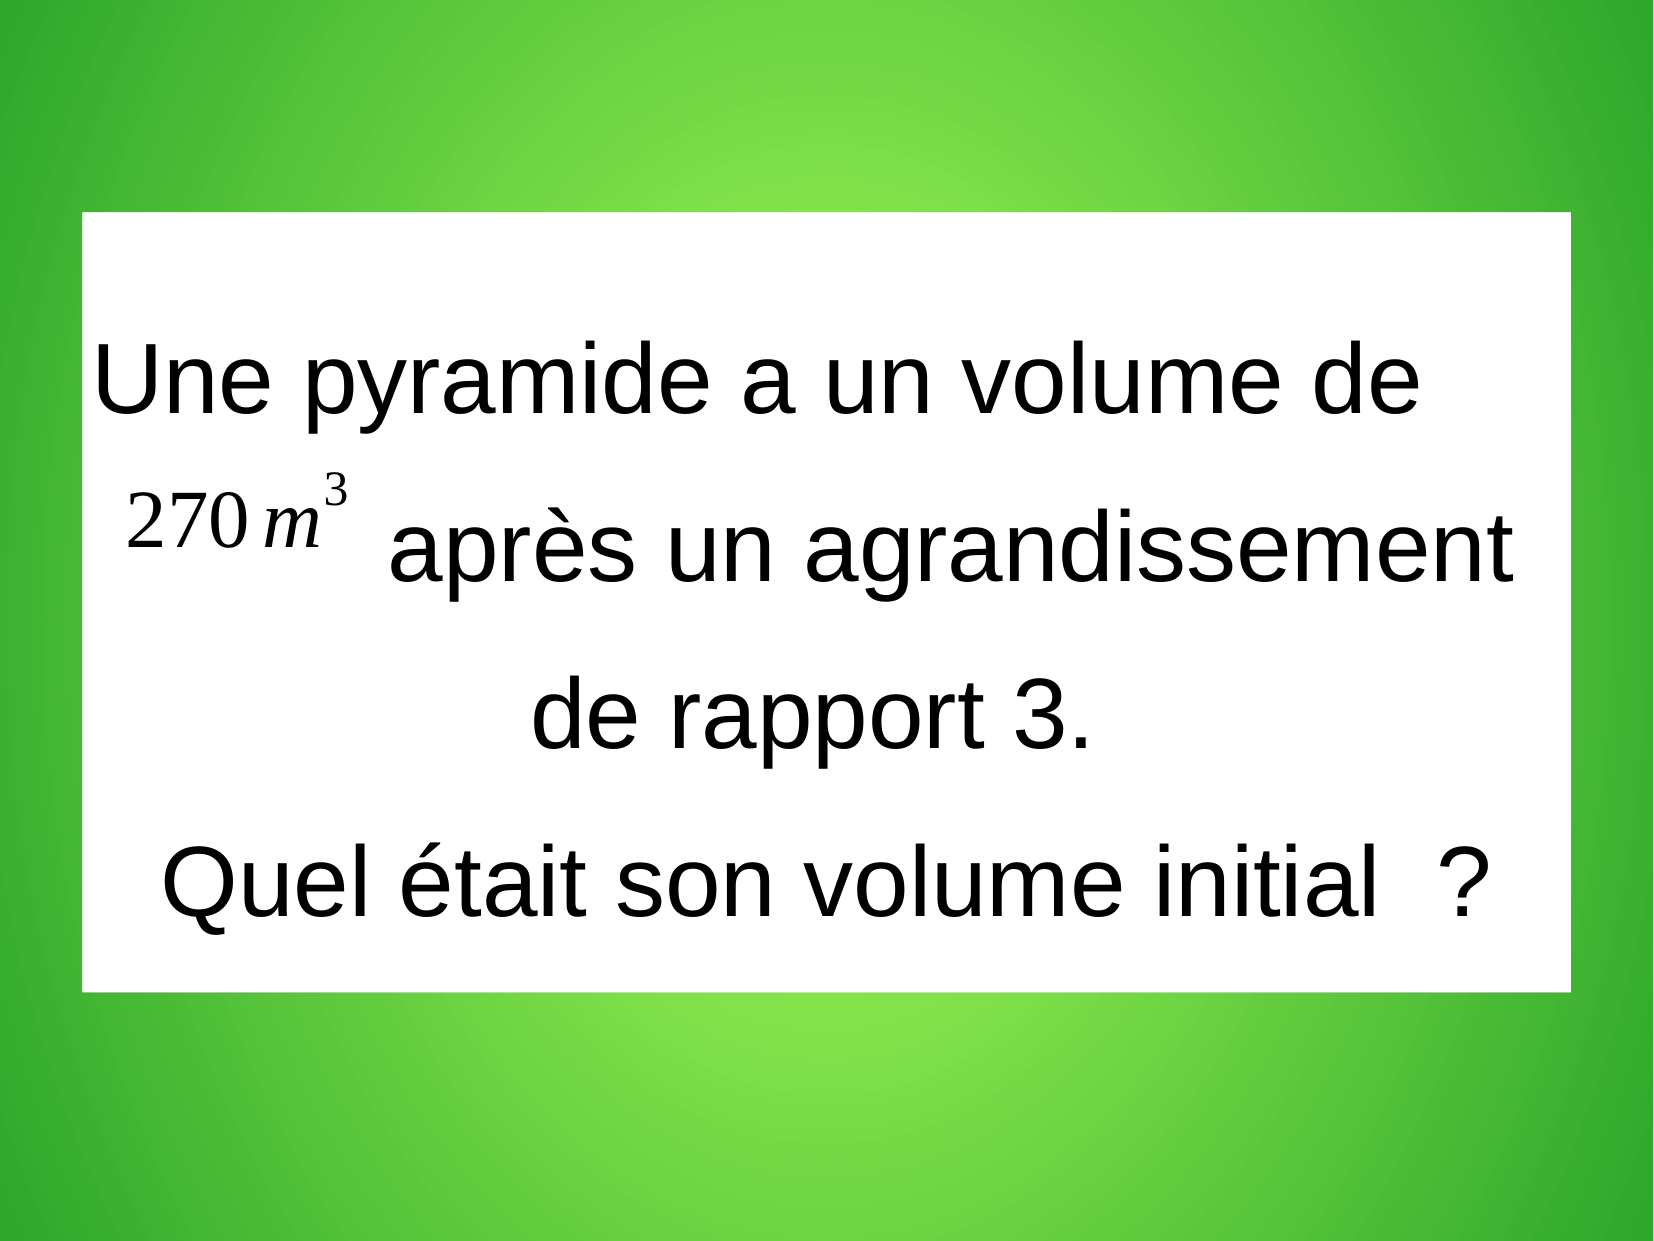

#
Une pyramide a un volume de après un agrandissement de rapport 3.
Quel était son volume initial  ?